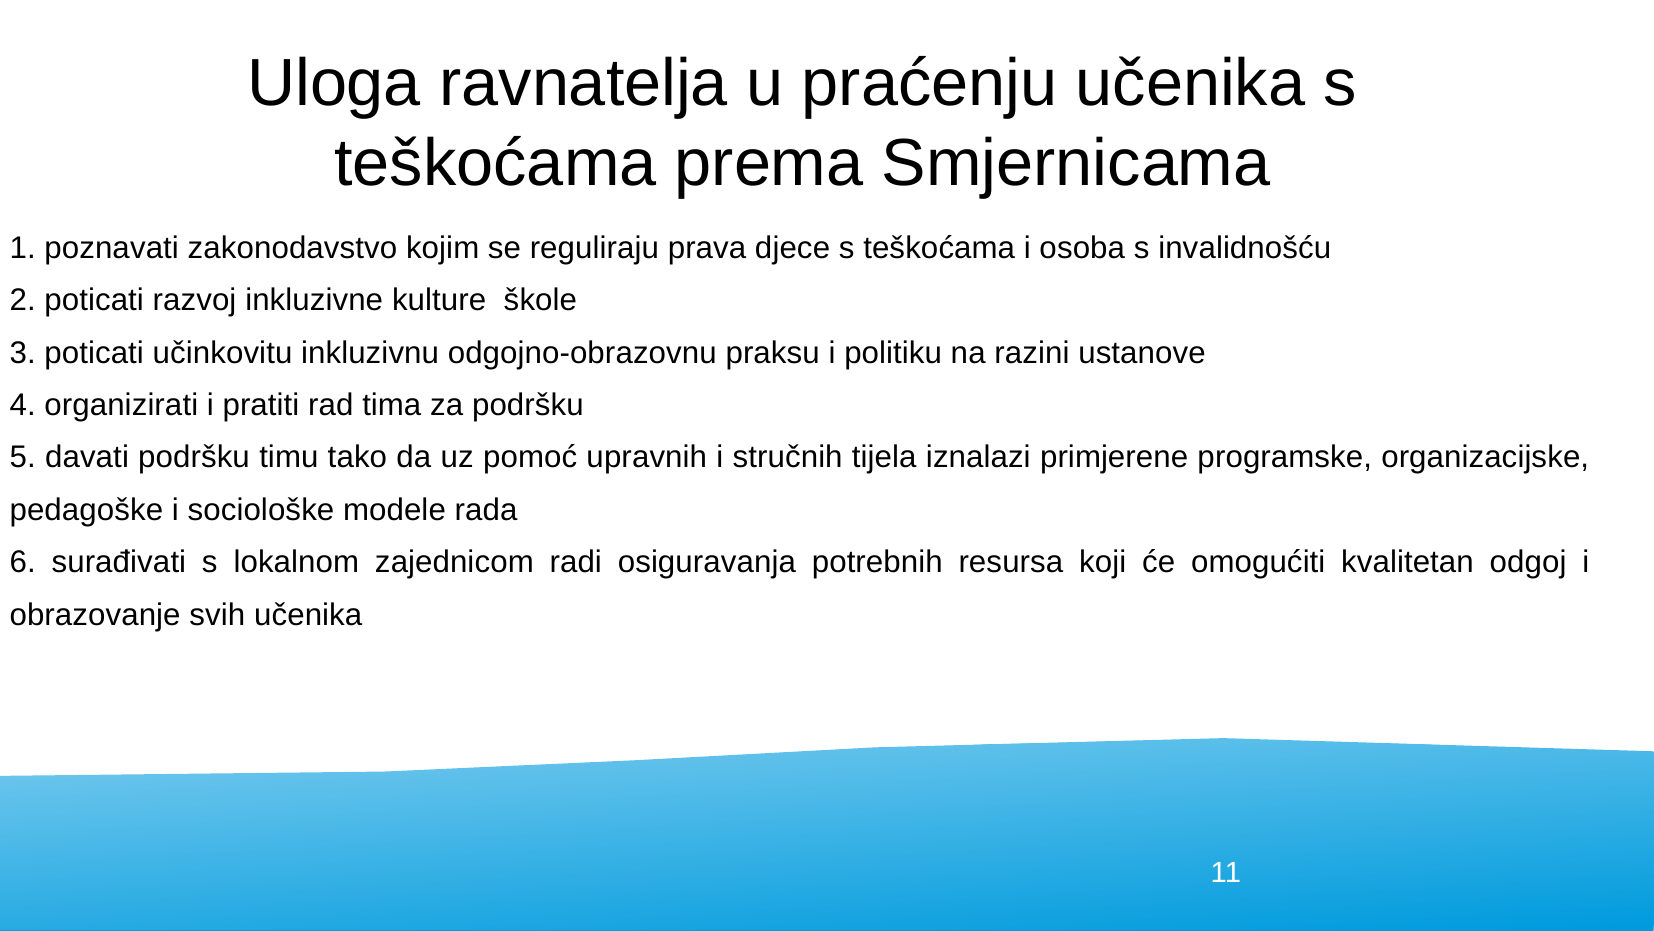

# Uloga ravnatelja u praćenju učenika s teškoćama prema Smjernicama
1. poznavati zakonodavstvo kojim se reguliraju prava djece s teškoćama i osoba s invalidnošću
2. poticati razvoj inkluzivne kulture škole
3. poticati učinkovitu inkluzivnu odgojno-obrazovnu praksu i politiku na razini ustanove
4. organizirati i pratiti rad tima za podršku
5. davati podršku timu tako da uz pomoć upravnih i stručnih tijela iznalazi primjerene programske, organizacijske, pedagoške i sociološke modele rada
6. surađivati s lokalnom zajednicom radi osiguravanja potrebnih resursa koji će omogućiti kvalitetan odgoj i obrazovanje svih učenika